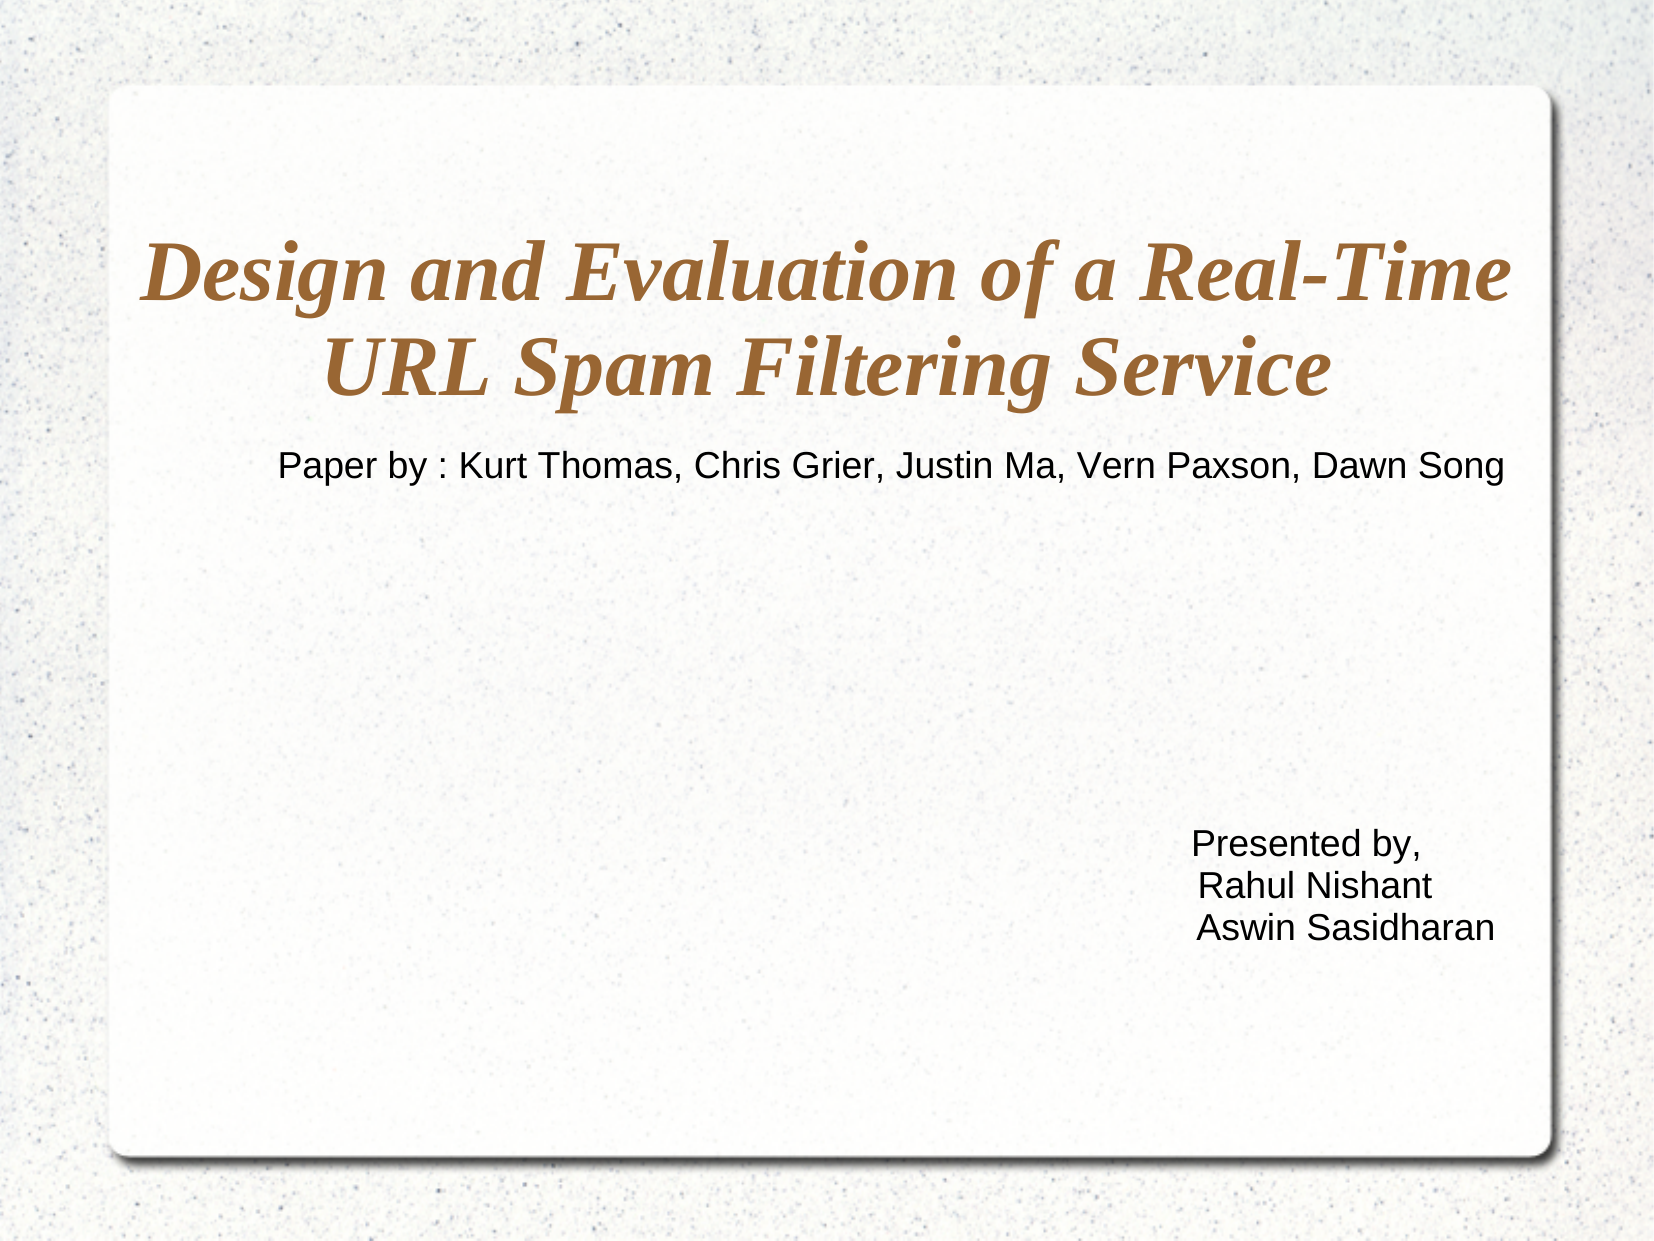

# Design and Evaluation of a Real-Time URL Spam Filtering Service
Paper by : Kurt Thomas, Chris Grier, Justin Ma, Vern Paxson, Dawn Song
Presented by,
	 			Rahul Nishant
	 	Aswin Sasidharan